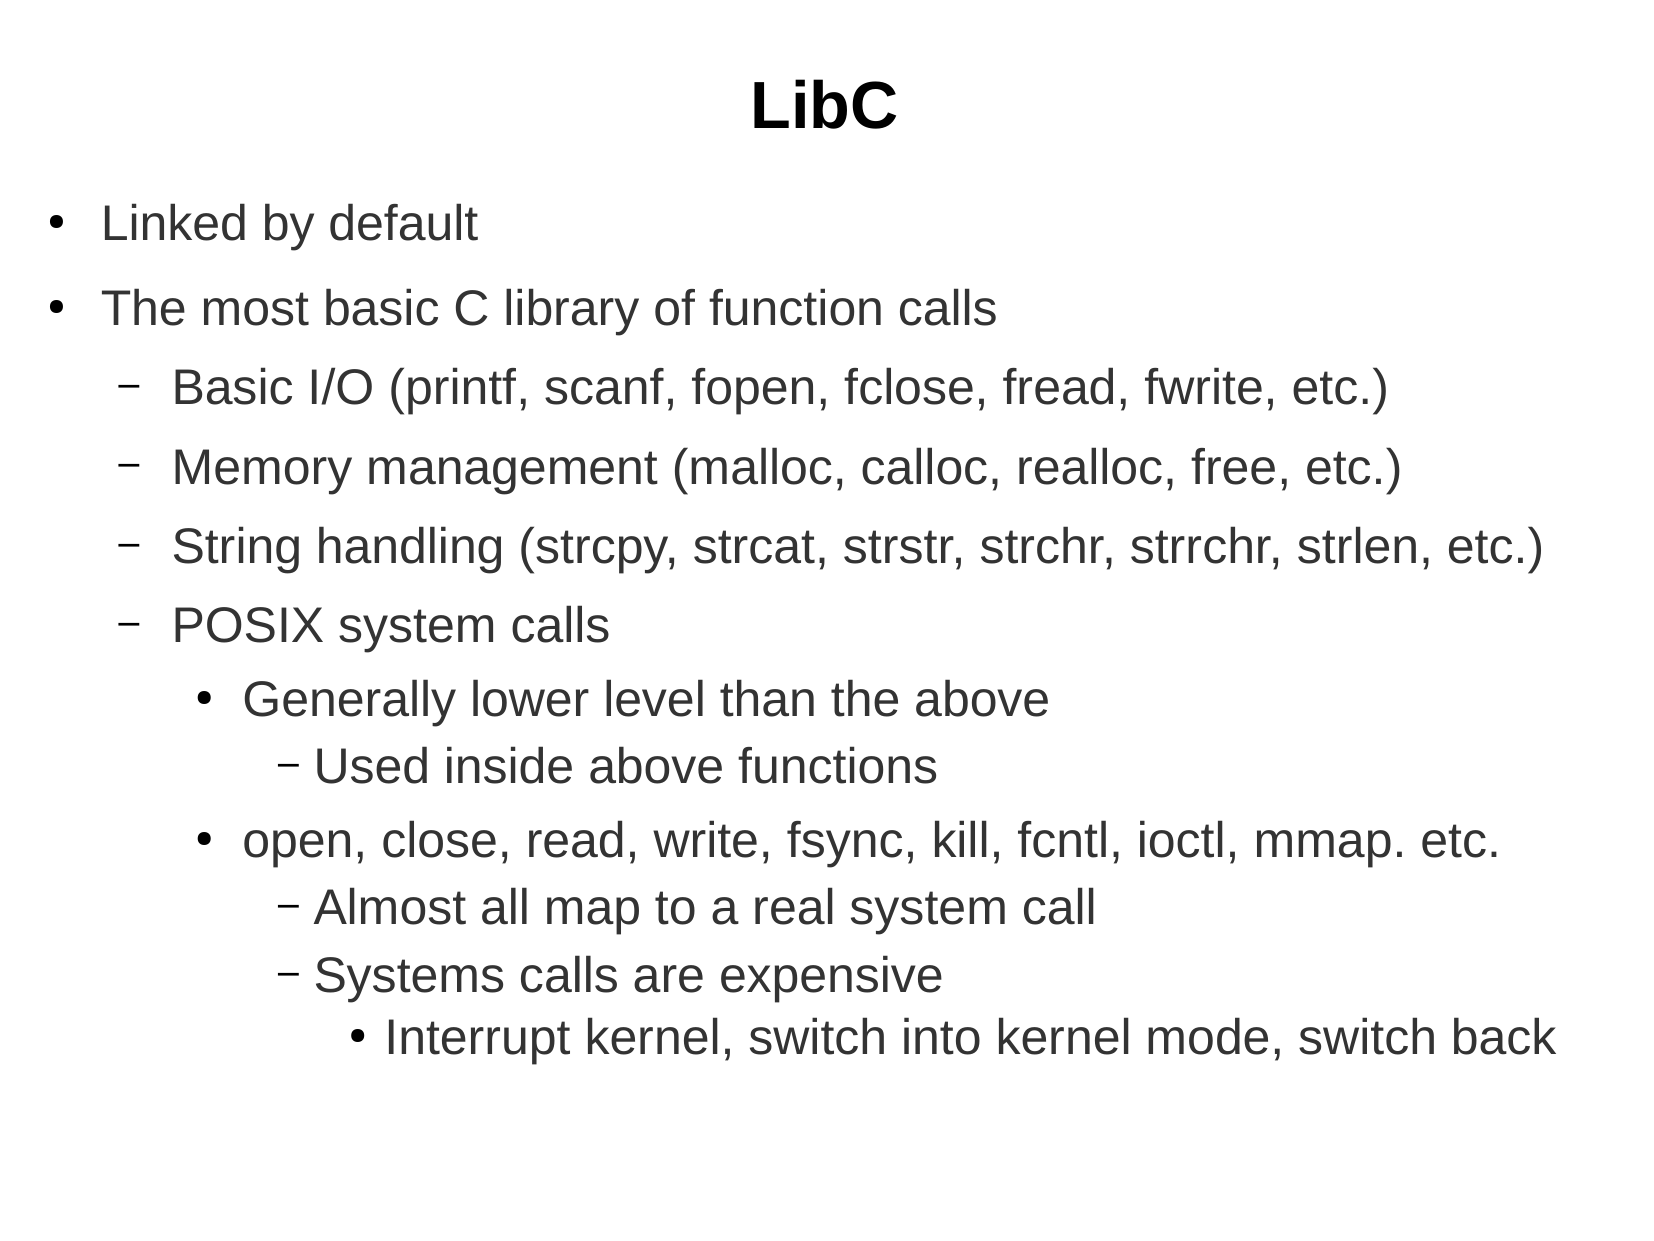

# LibC
Linked by default
The most basic C library of function calls
Basic I/O (printf, scanf, fopen, fclose, fread, fwrite, etc.)
Memory management (malloc, calloc, realloc, free, etc.)
String handling (strcpy, strcat, strstr, strchr, strrchr, strlen, etc.)
POSIX system calls
Generally lower level than the above
Used inside above functions
open, close, read, write, fsync, kill, fcntl, ioctl, mmap. etc.
Almost all map to a real system call
Systems calls are expensive
Interrupt kernel, switch into kernel mode, switch back